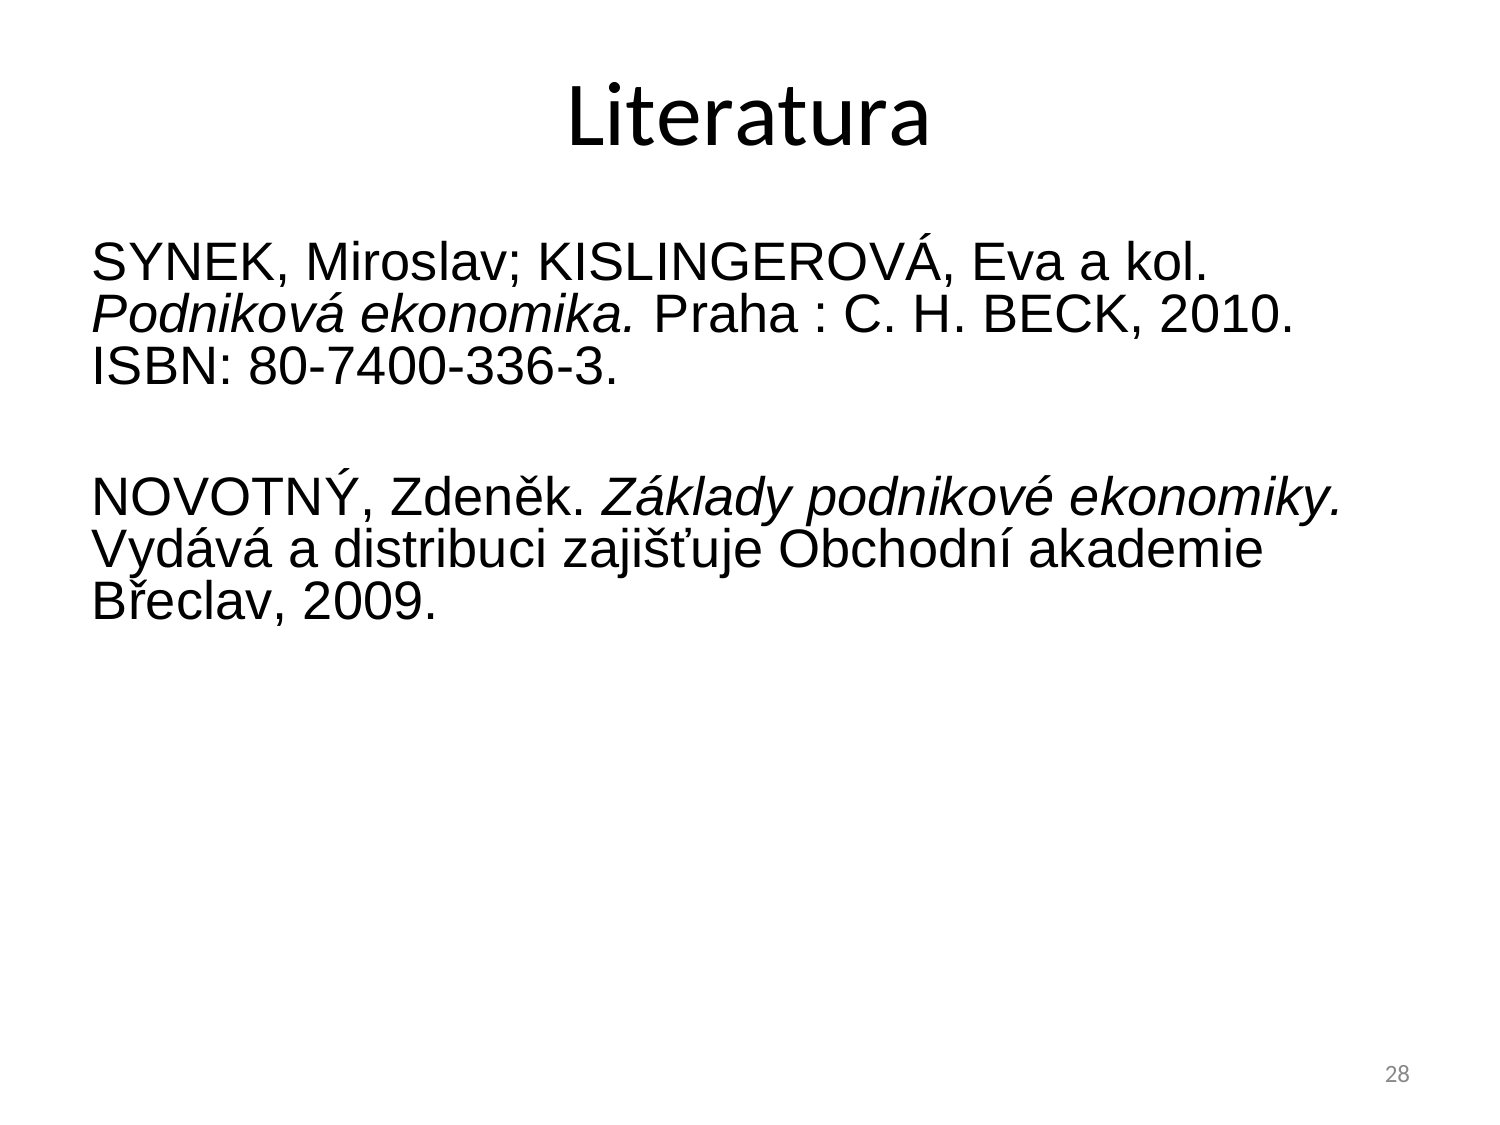

# Literatura
SYNEK, Miroslav; KISLINGEROVÁ, Eva a kol. Podniková ekonomika. Praha : C. H. BECK, 2010. ISBN: 80-7400-336-3.
NOVOTNÝ, Zdeněk. Základy podnikové ekonomiky. Vydává a distribuci zajišťuje Obchodní akademie Břeclav, 2009.